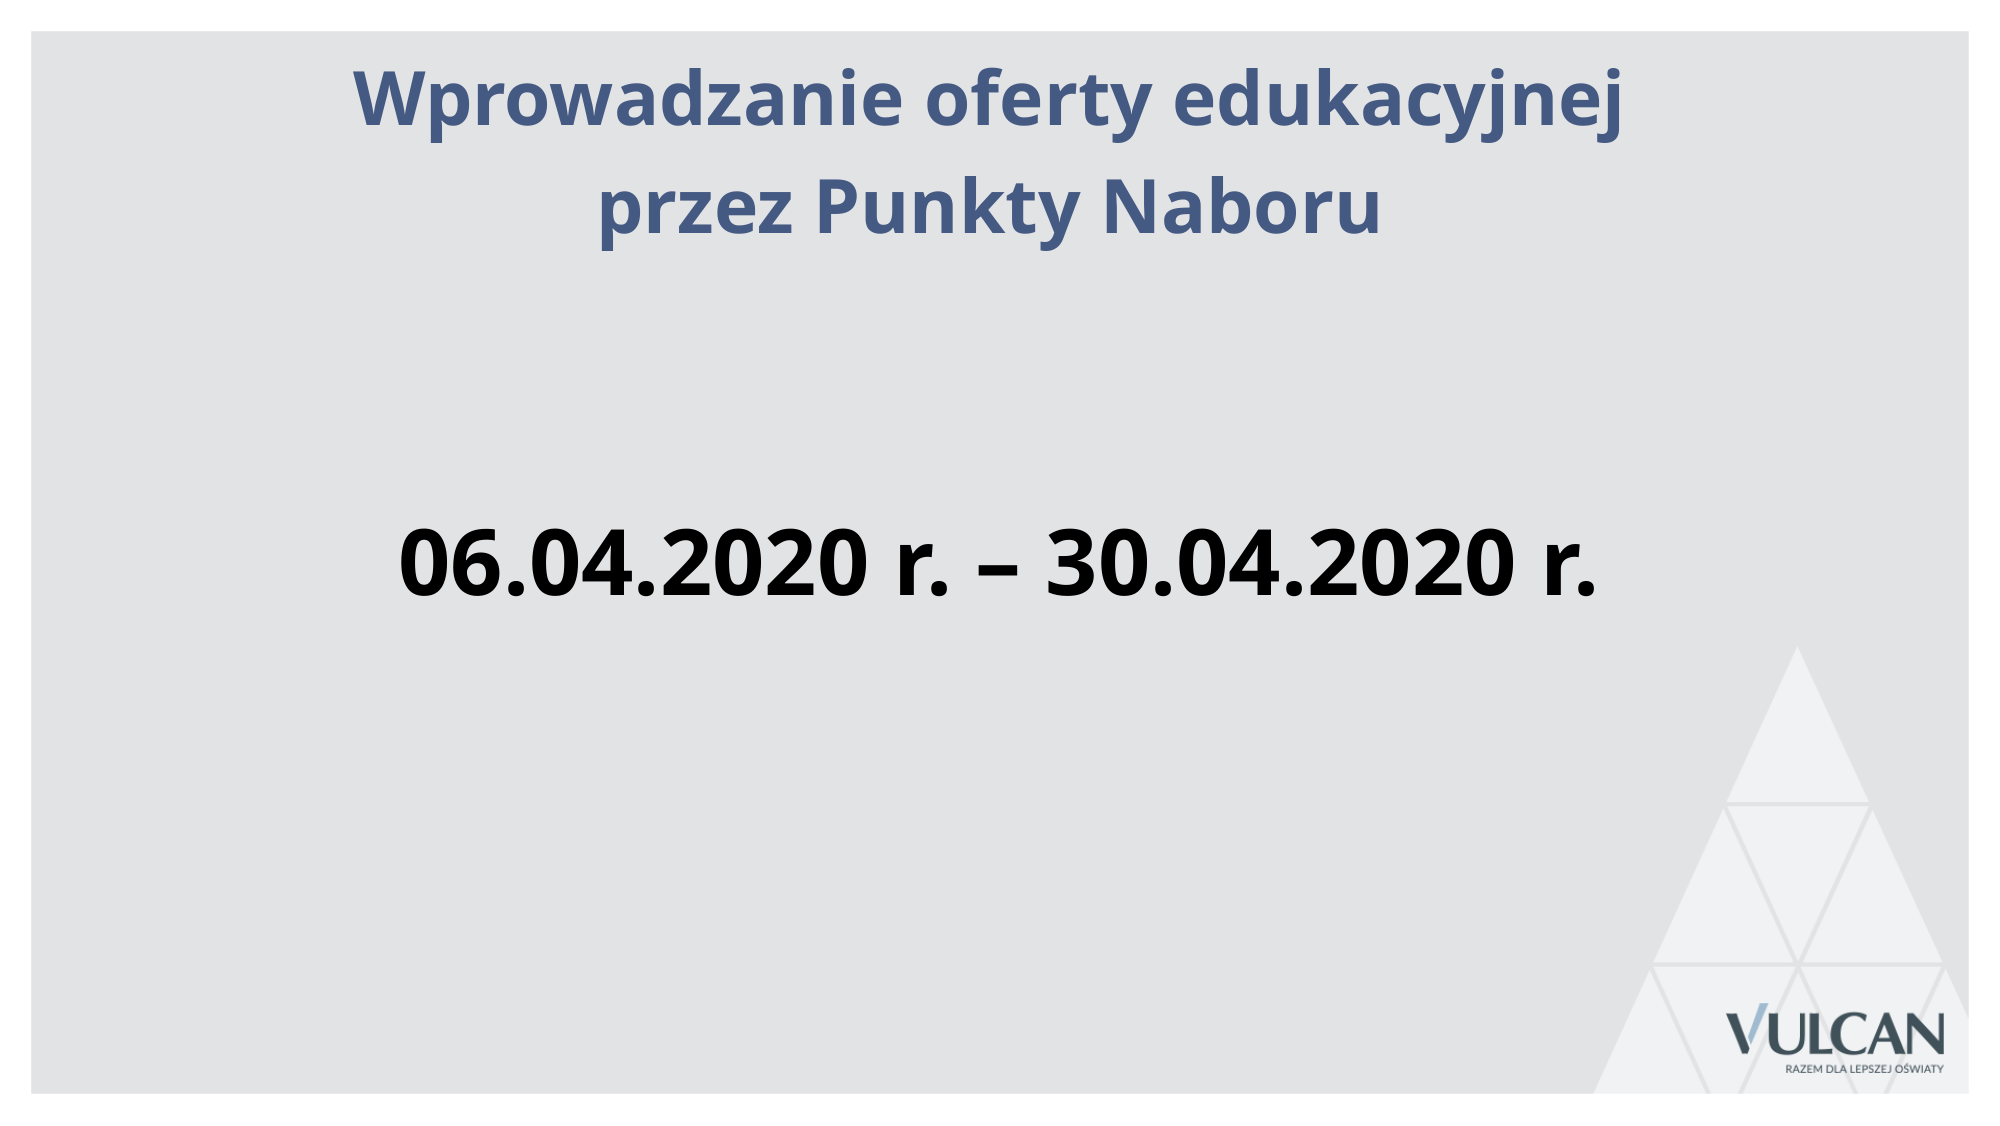

Wprowadzanie oferty edukacyjnej
przez Punkty Naboru
06.04.2020 r. – 30.04.2020 r.